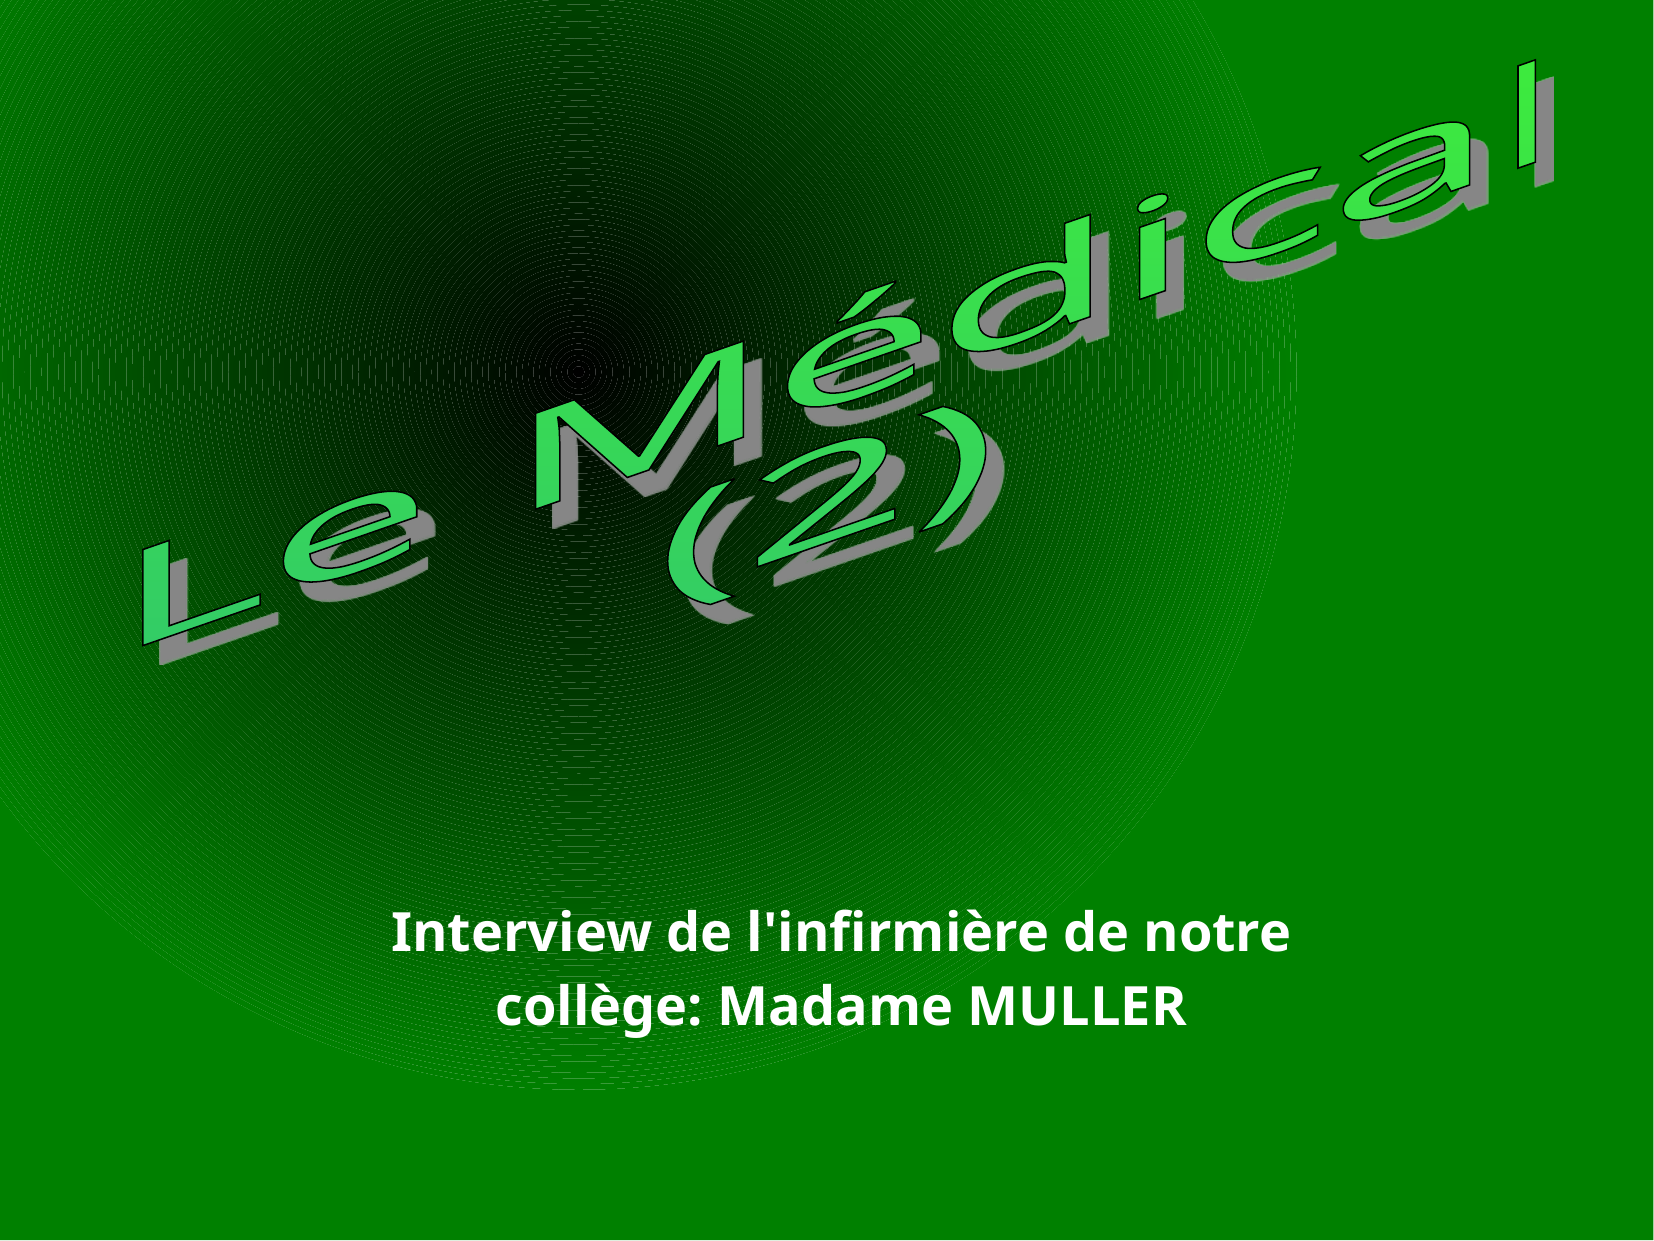

Le Médical
(2)
Interview de l'infirmière de notre collège: Madame MULLER